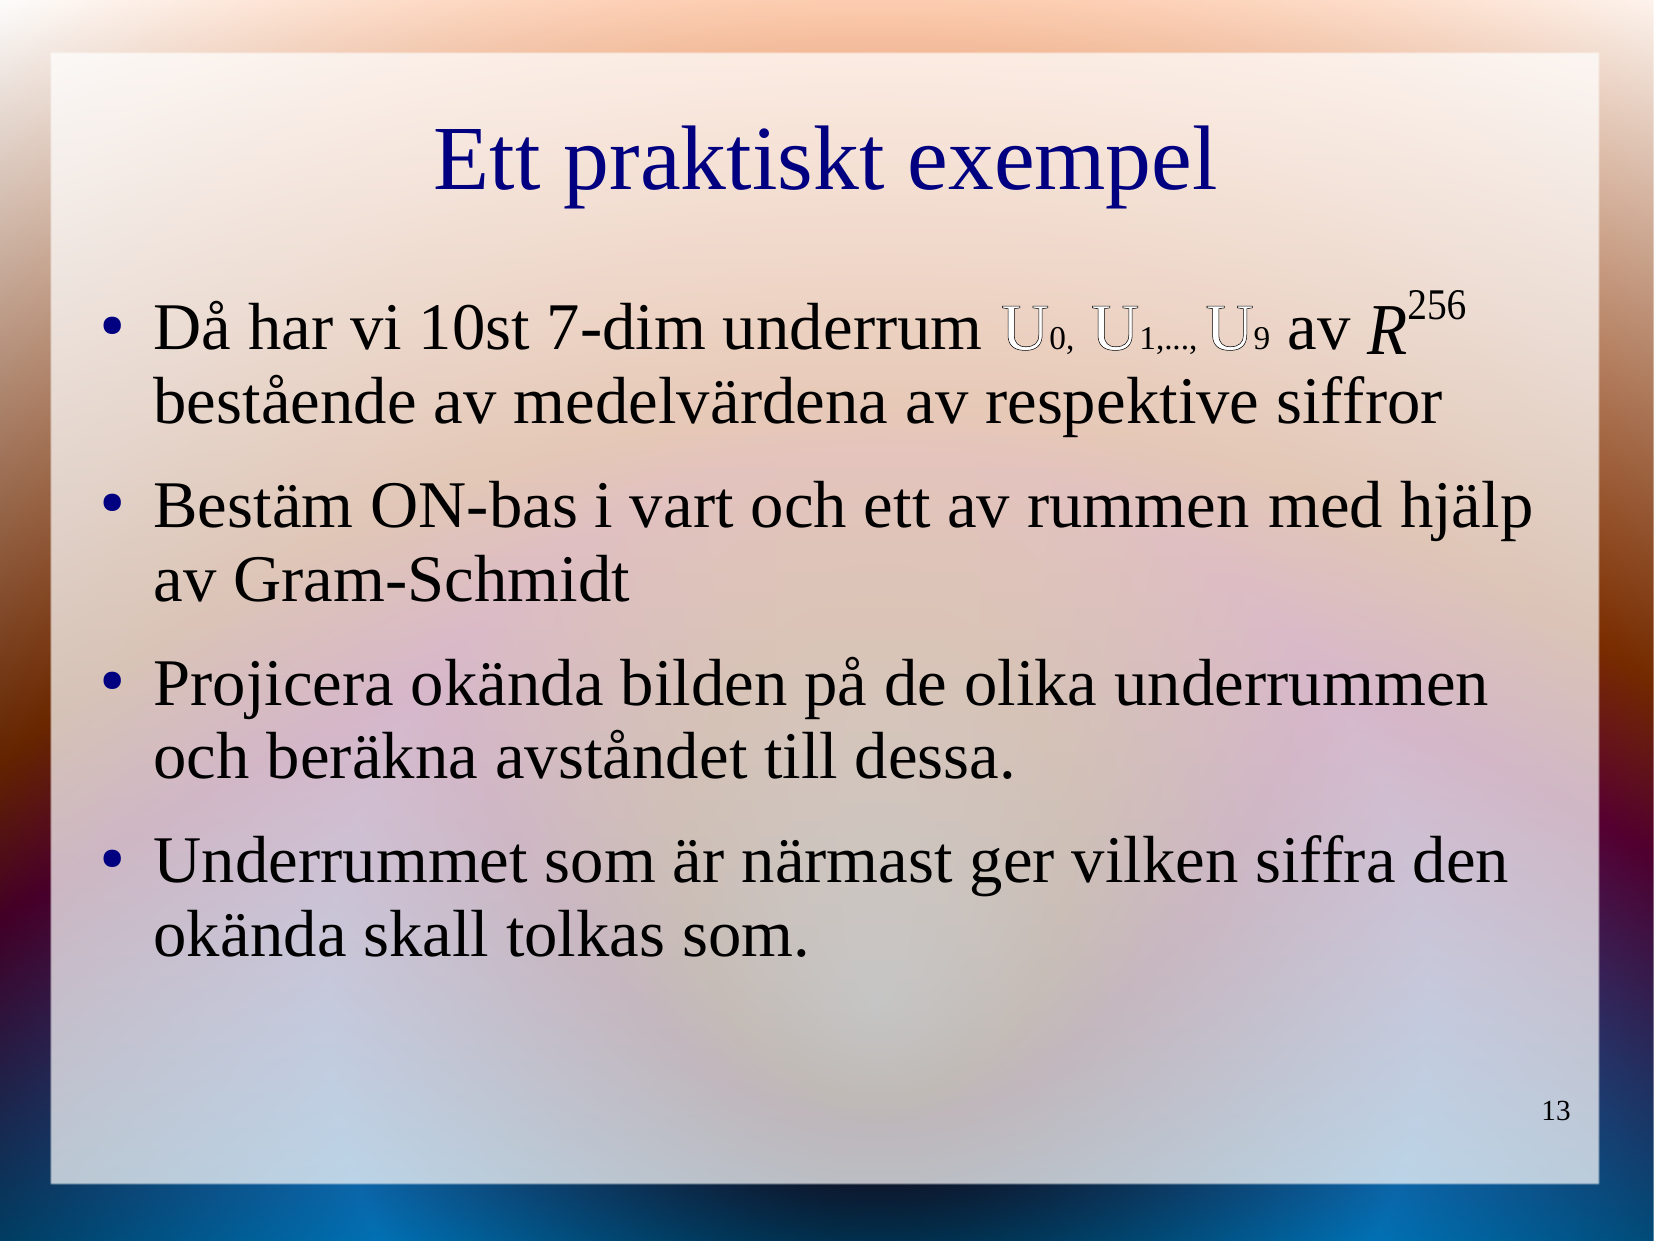

# Ett praktiskt exempel
Då har vi 10st 7-dim underrum U0, U1,..., U9 av bestående av medelvärdena av respektive siffror
Bestäm ON-bas i vart och ett av rummen med hjälp av Gram-Schmidt
Projicera okända bilden på de olika underrummen och beräkna avståndet till dessa.
Underrummet som är närmast ger vilken siffra den okända skall tolkas som.
13